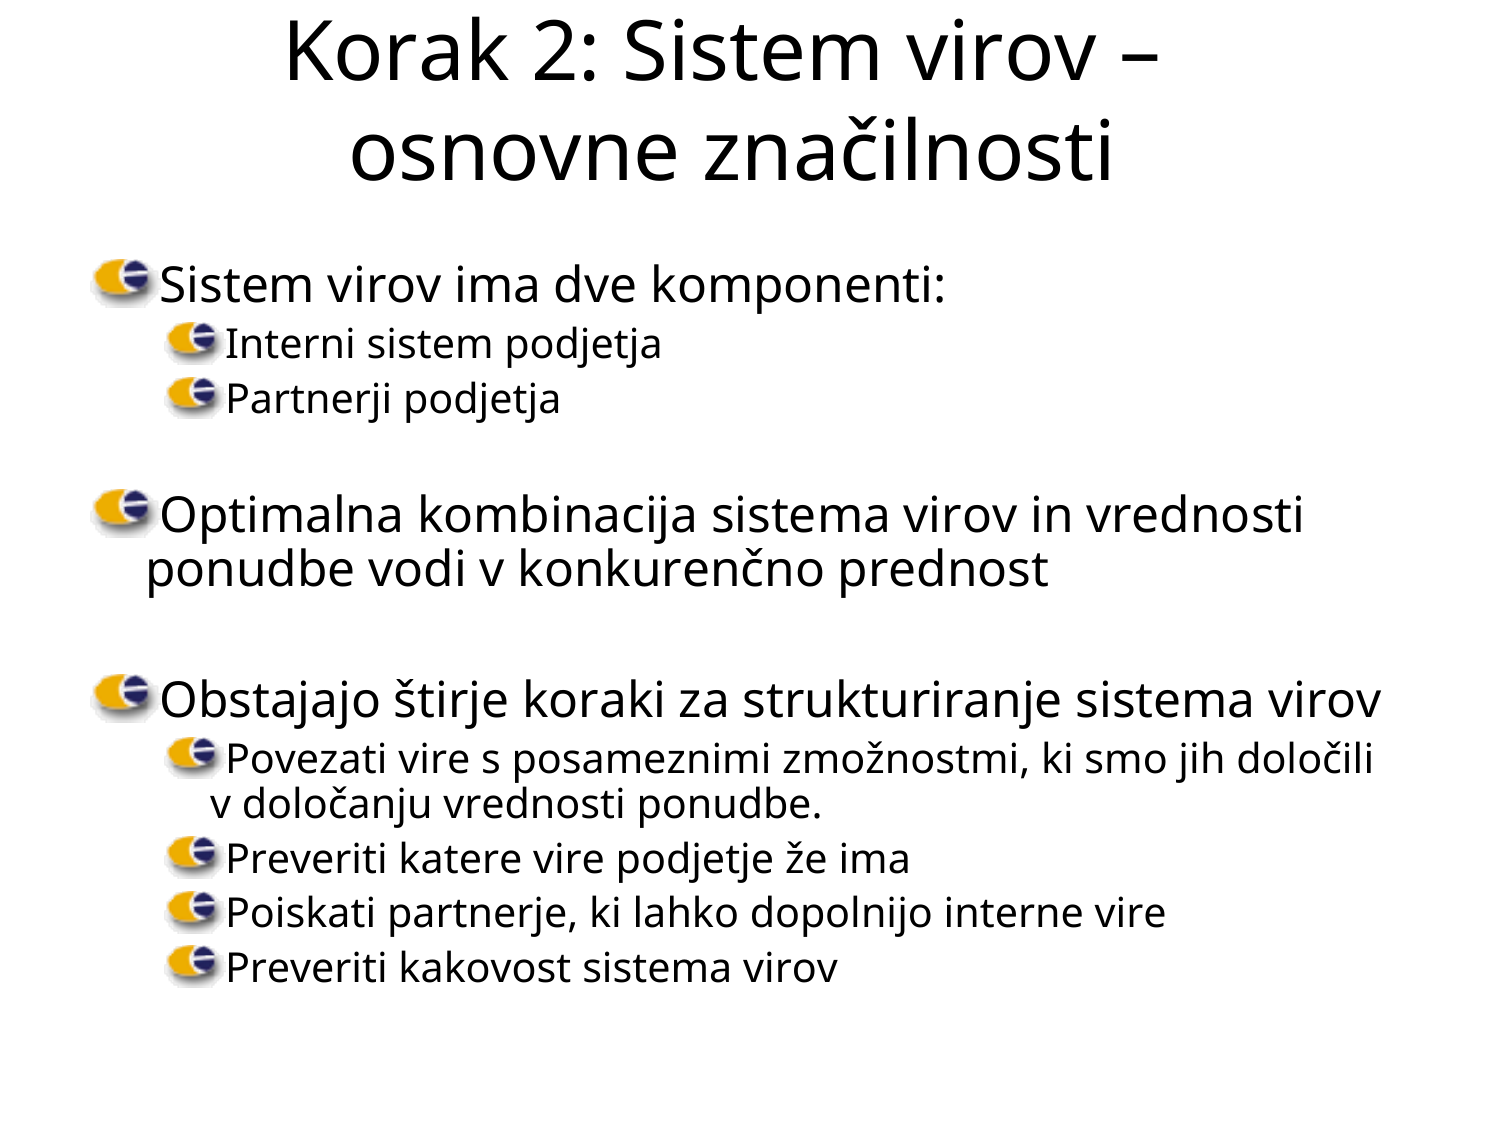

# Korak 2: Sistem virov – osnovne značilnosti
Sistem virov ima dve komponenti:
Interni sistem podjetja
Partnerji podjetja
Optimalna kombinacija sistema virov in vrednosti ponudbe vodi v konkurenčno prednost
Obstajajo štirje koraki za strukturiranje sistema virov
Povezati vire s posameznimi zmožnostmi, ki smo jih določili v določanju vrednosti ponudbe.
Preveriti katere vire podjetje že ima
Poiskati partnerje, ki lahko dopolnijo interne vire
Preveriti kakovost sistema virov